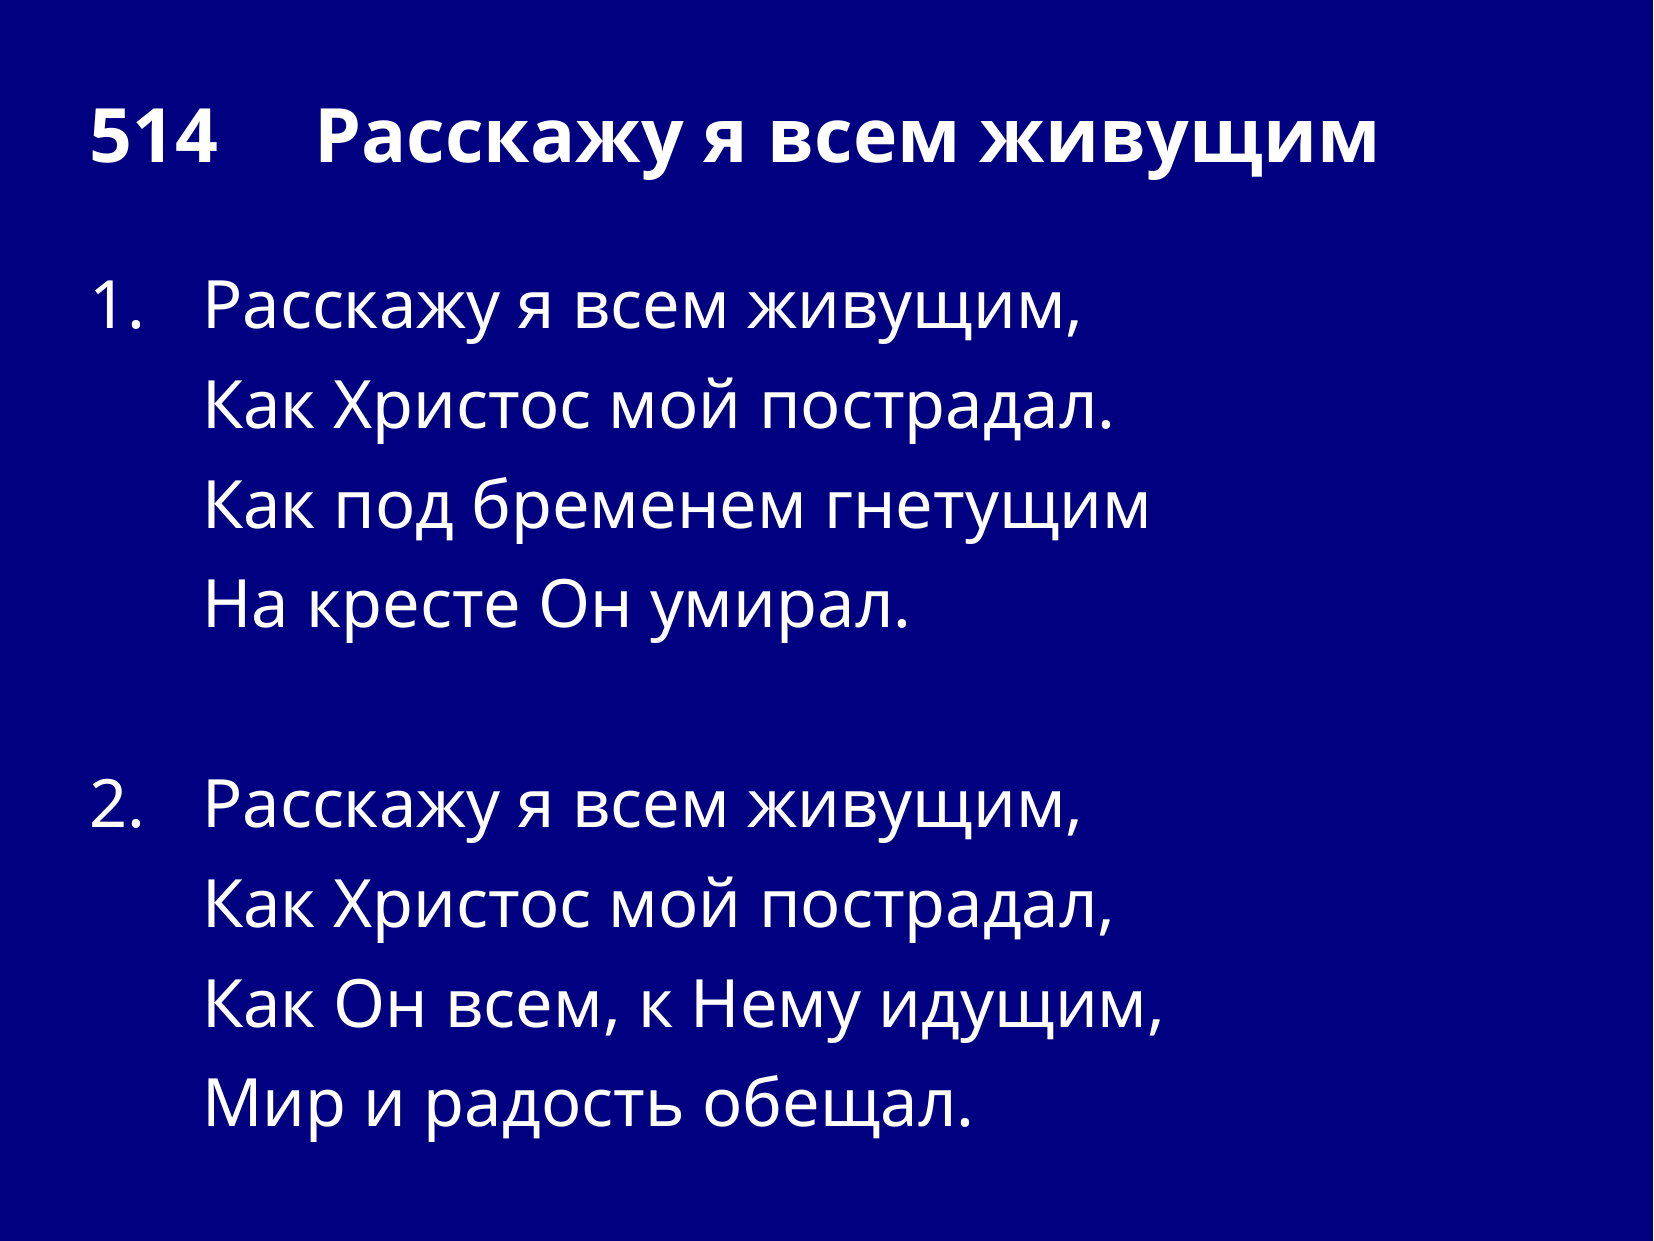

514	Расскажу я всем живущим
1.	Расскажу я всем живущим,
	Как Христос мой пострадал.
	Как под бременем гнетущим
	На кресте Он умирал.
2.	Расскажу я всем живущим,
	Как Христос мой пострадал,
	Как Он всем, к Нему идущим,
	Мир и радость обещал.